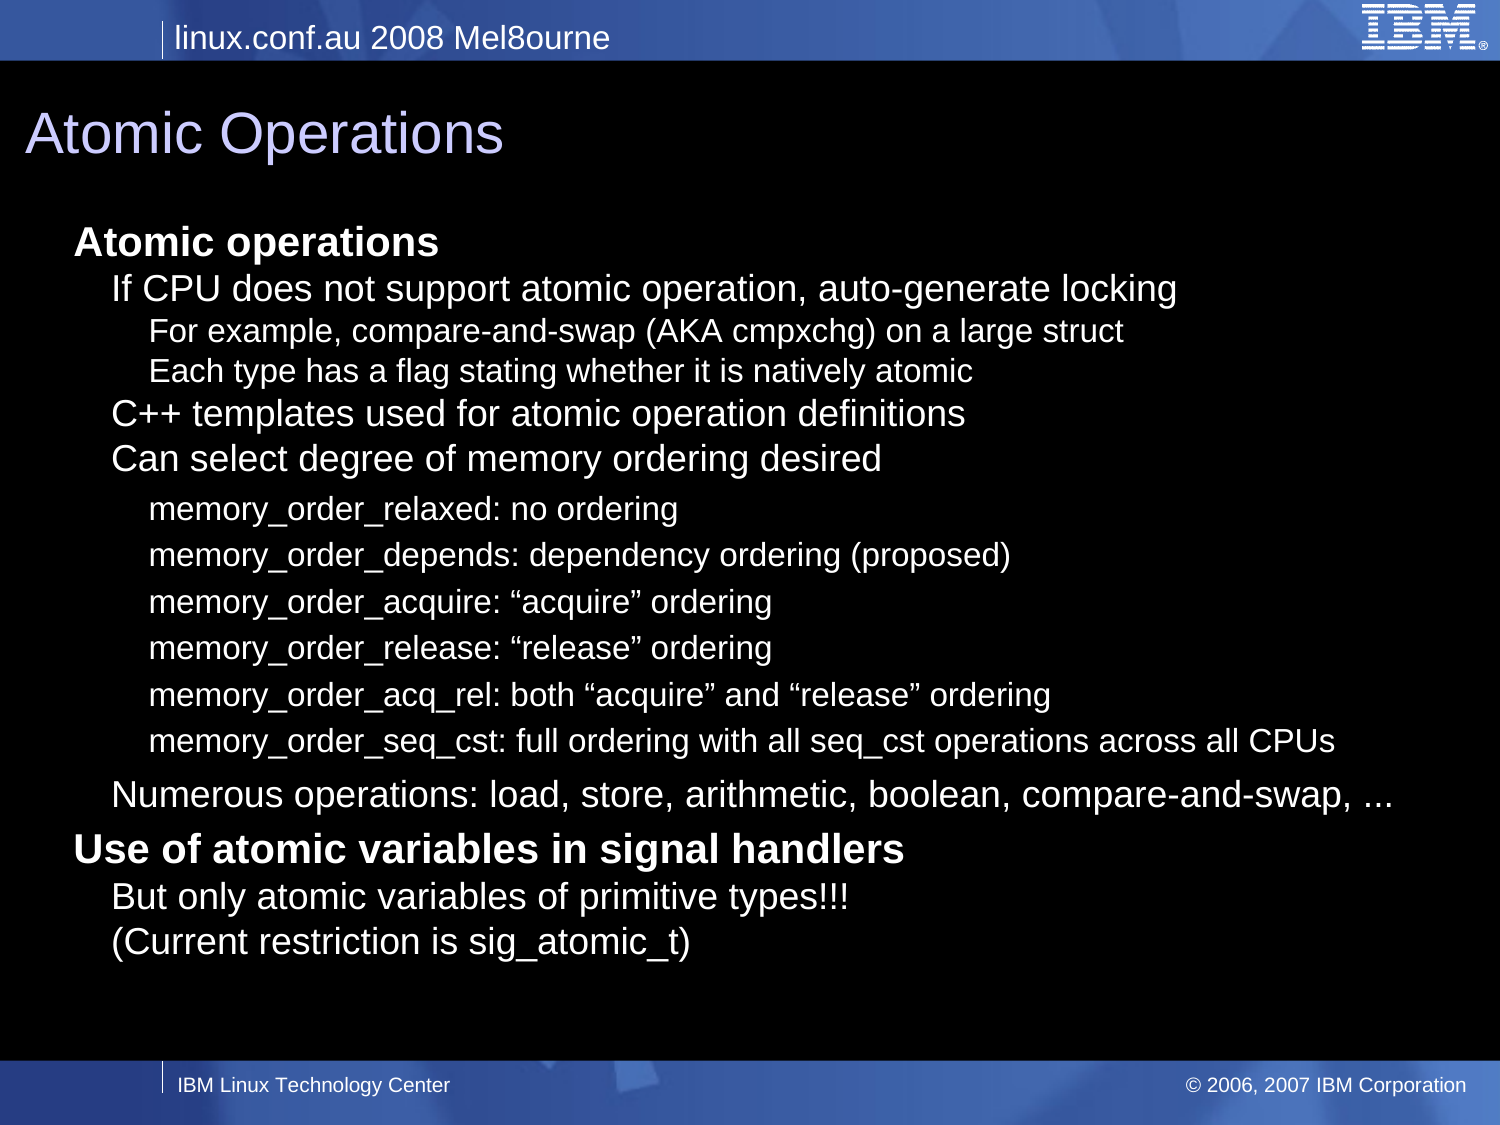

# Atomic Operations
Atomic operations
If CPU does not support atomic operation, auto-generate locking
For example, compare-and-swap (AKA cmpxchg) on a large struct
Each type has a flag stating whether it is natively atomic
C++ templates used for atomic operation definitions
Can select degree of memory ordering desired
memory_order_relaxed: no ordering
memory_order_depends: dependency ordering (proposed)
memory_order_acquire: “acquire” ordering
memory_order_release: “release” ordering
memory_order_acq_rel: both “acquire” and “release” ordering
memory_order_seq_cst: full ordering with all seq_cst operations across all CPUs
Numerous operations: load, store, arithmetic, boolean, compare-and-swap, ...
Use of atomic variables in signal handlers
But only atomic variables of primitive types!!!
(Current restriction is sig_atomic_t)